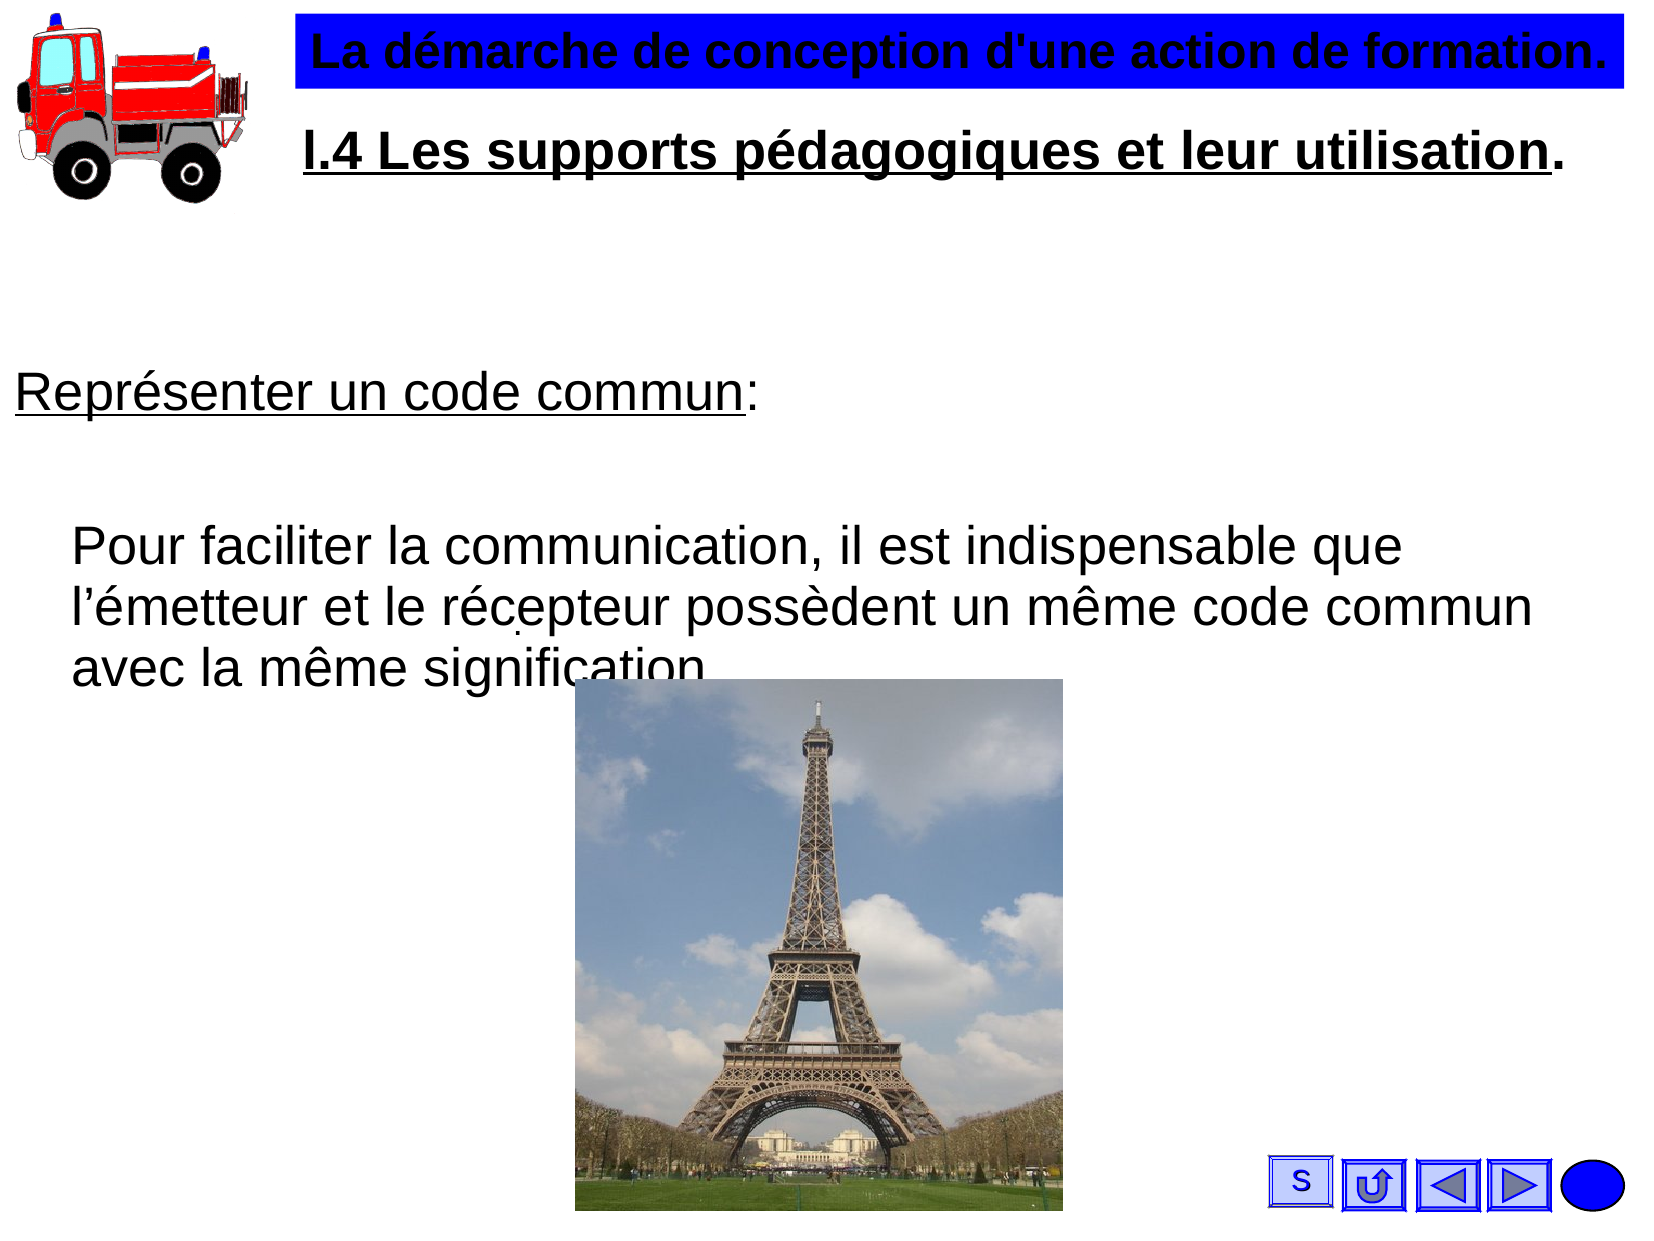

La démarche de conception d'une action de formation.
l.4 Les supports pédagogiques et leur utilisation.
Représenter un code commun:
	Pour faciliter la communication, il est indispensable que l’émetteur et le récepteur possèdent un même code commun avec la même signification.
#
.